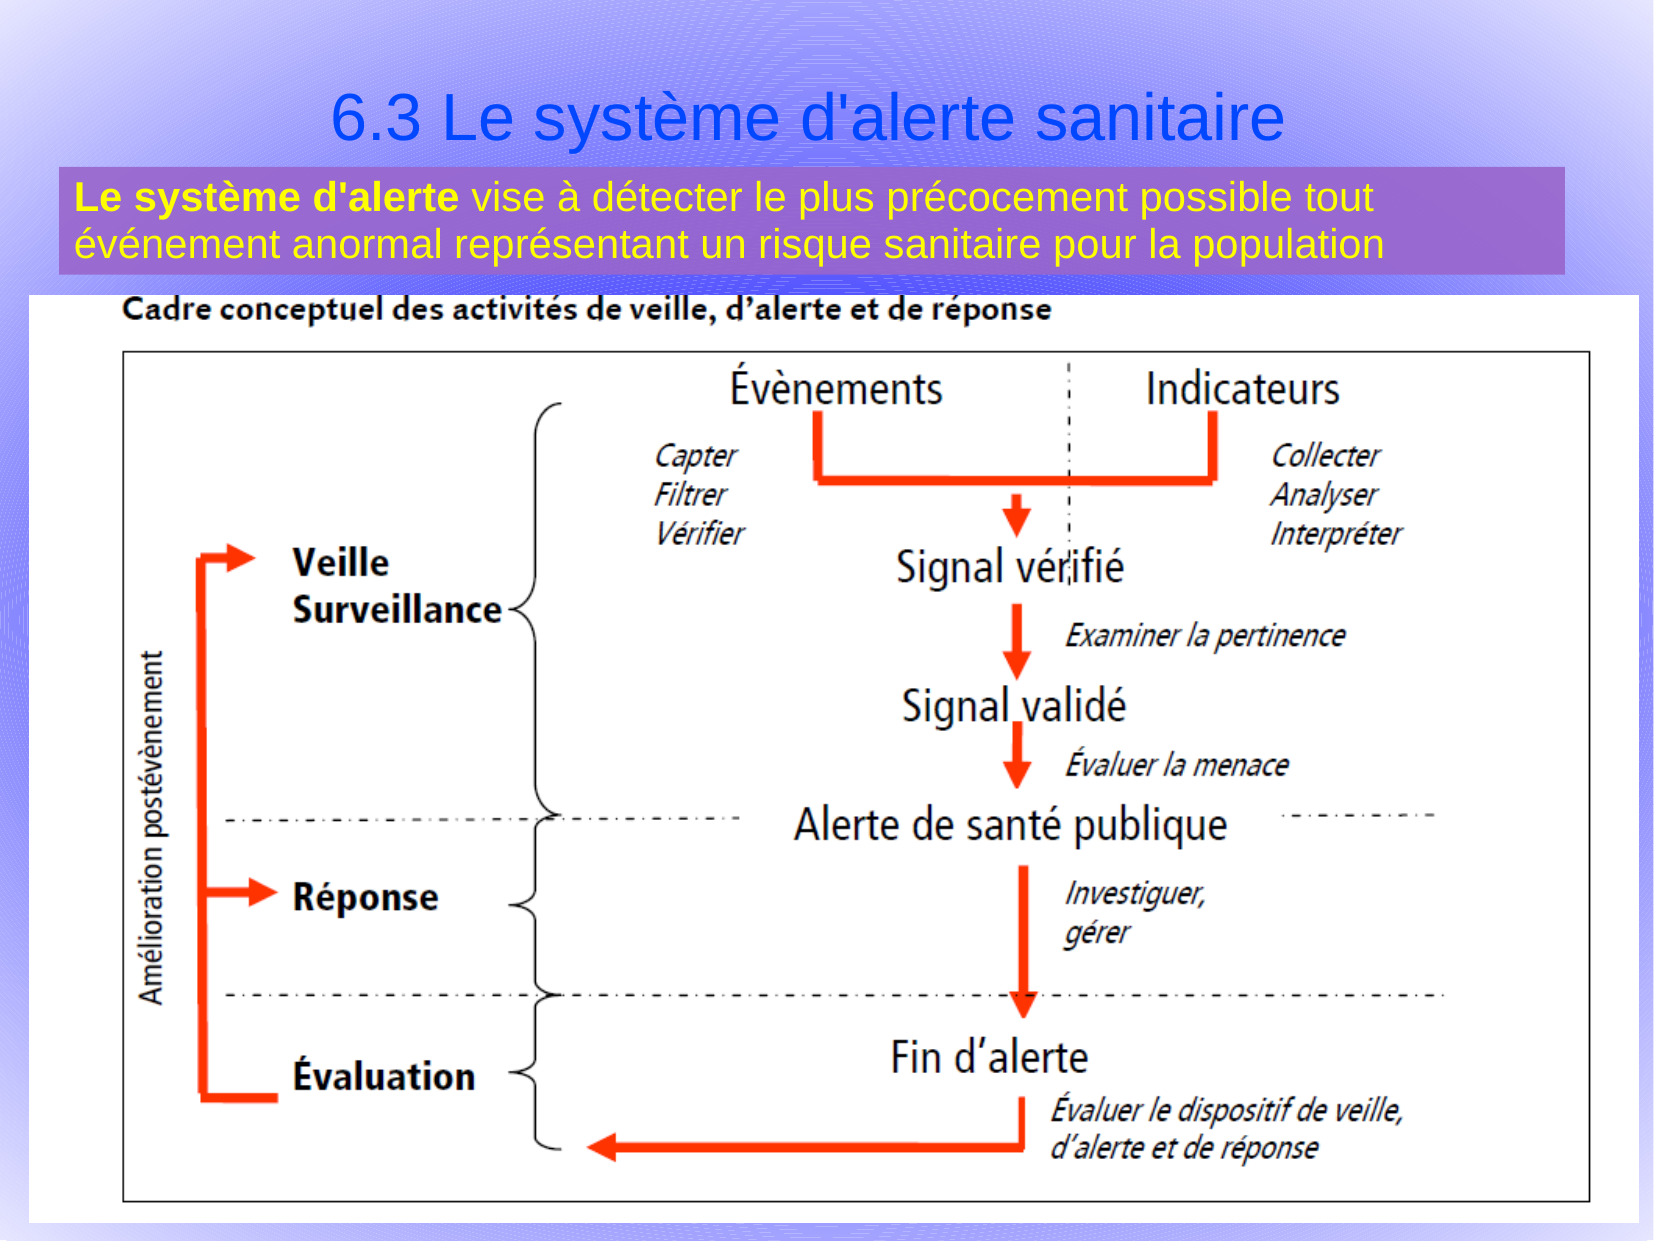

# 6.3 Le système d'alerte sanitaire
Le système d'alerte vise à détecter le plus précocement possible tout événement anormal représentant un risque sanitaire pour la population